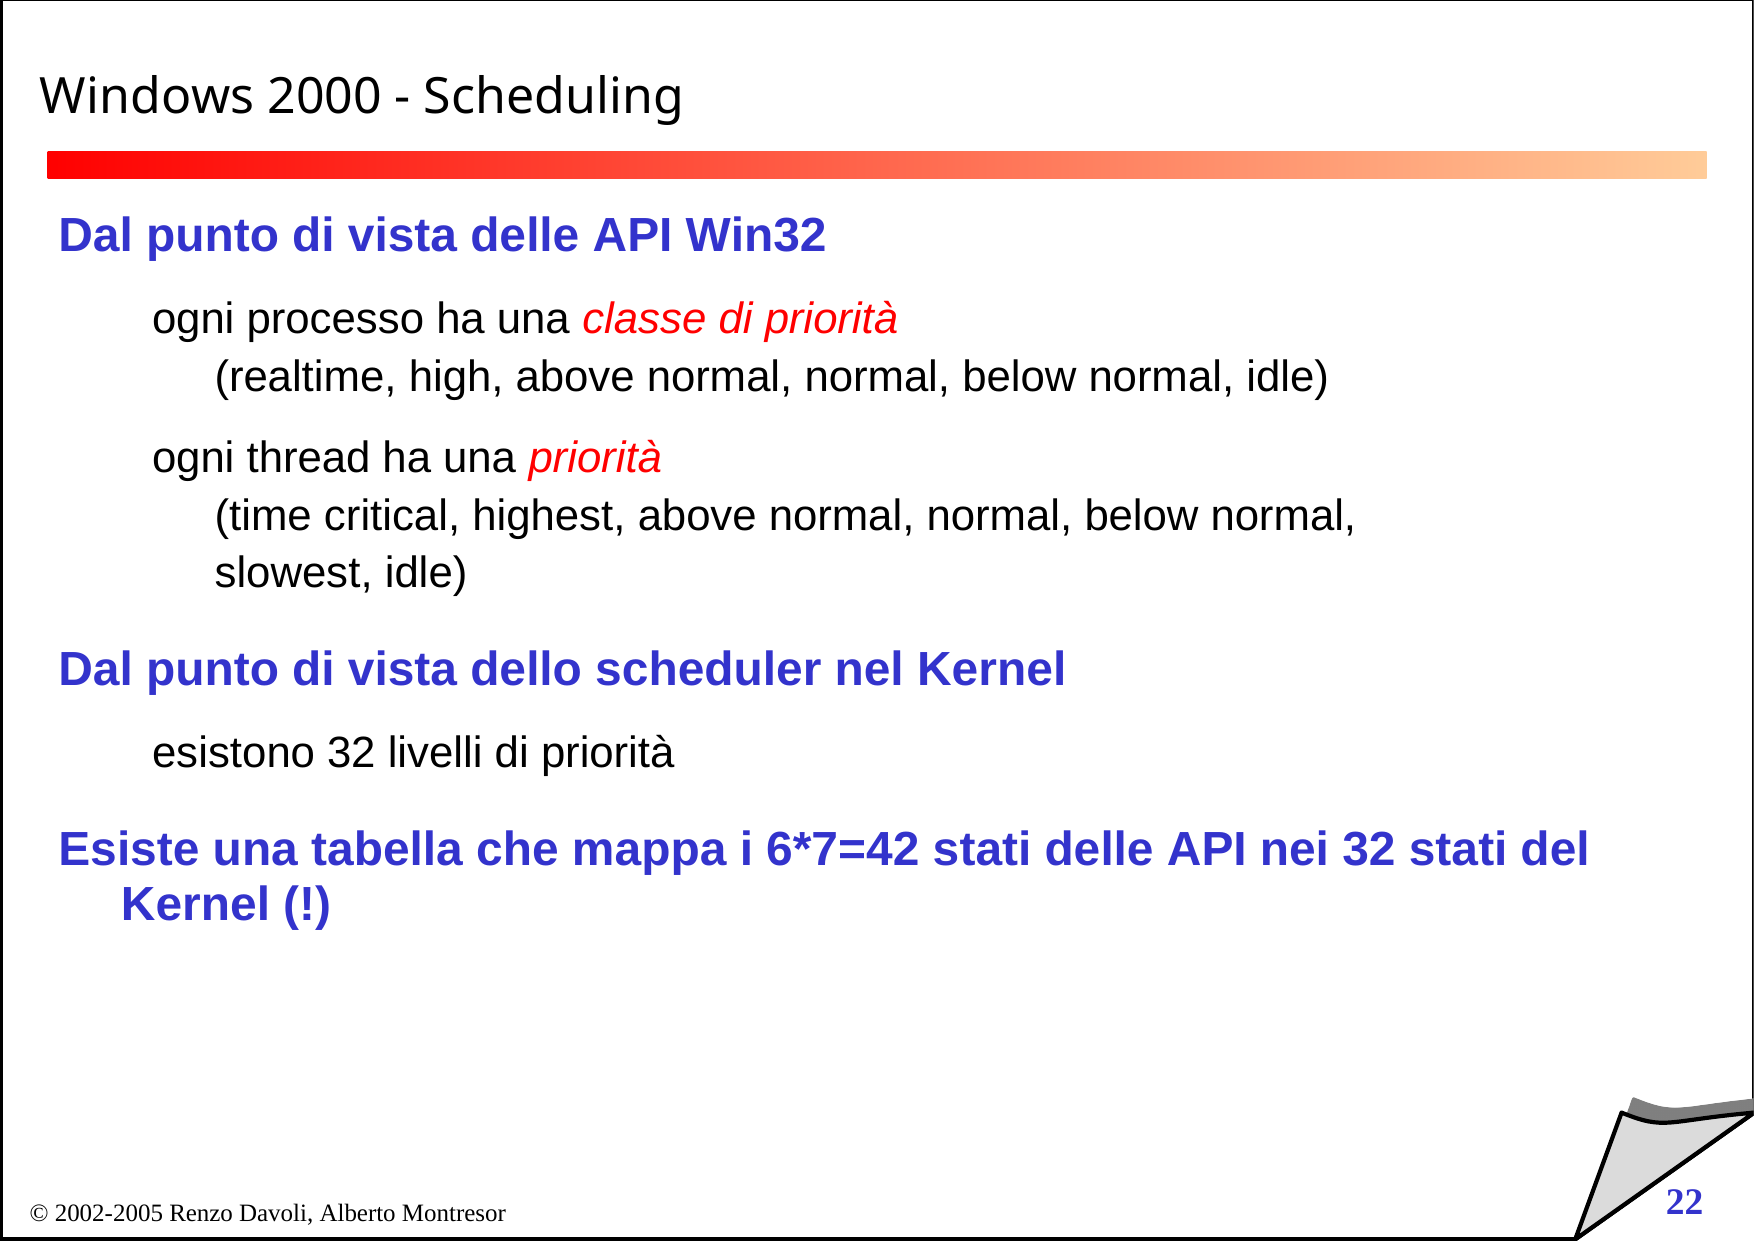

# Windows 2000 - Scheduling
Dal punto di vista delle API Win32
ogni processo ha una classe di priorità
(realtime, high, above normal, normal, below normal, idle)
ogni thread ha una priorità
(time critical, highest, above normal, normal, below normal,
slowest, idle)
Dal punto di vista dello scheduler nel Kernel
esistono 32 livelli di priorità
Esiste una tabella che mappa i 6*7=42 stati delle API nei 32 stati del Kernel (!)